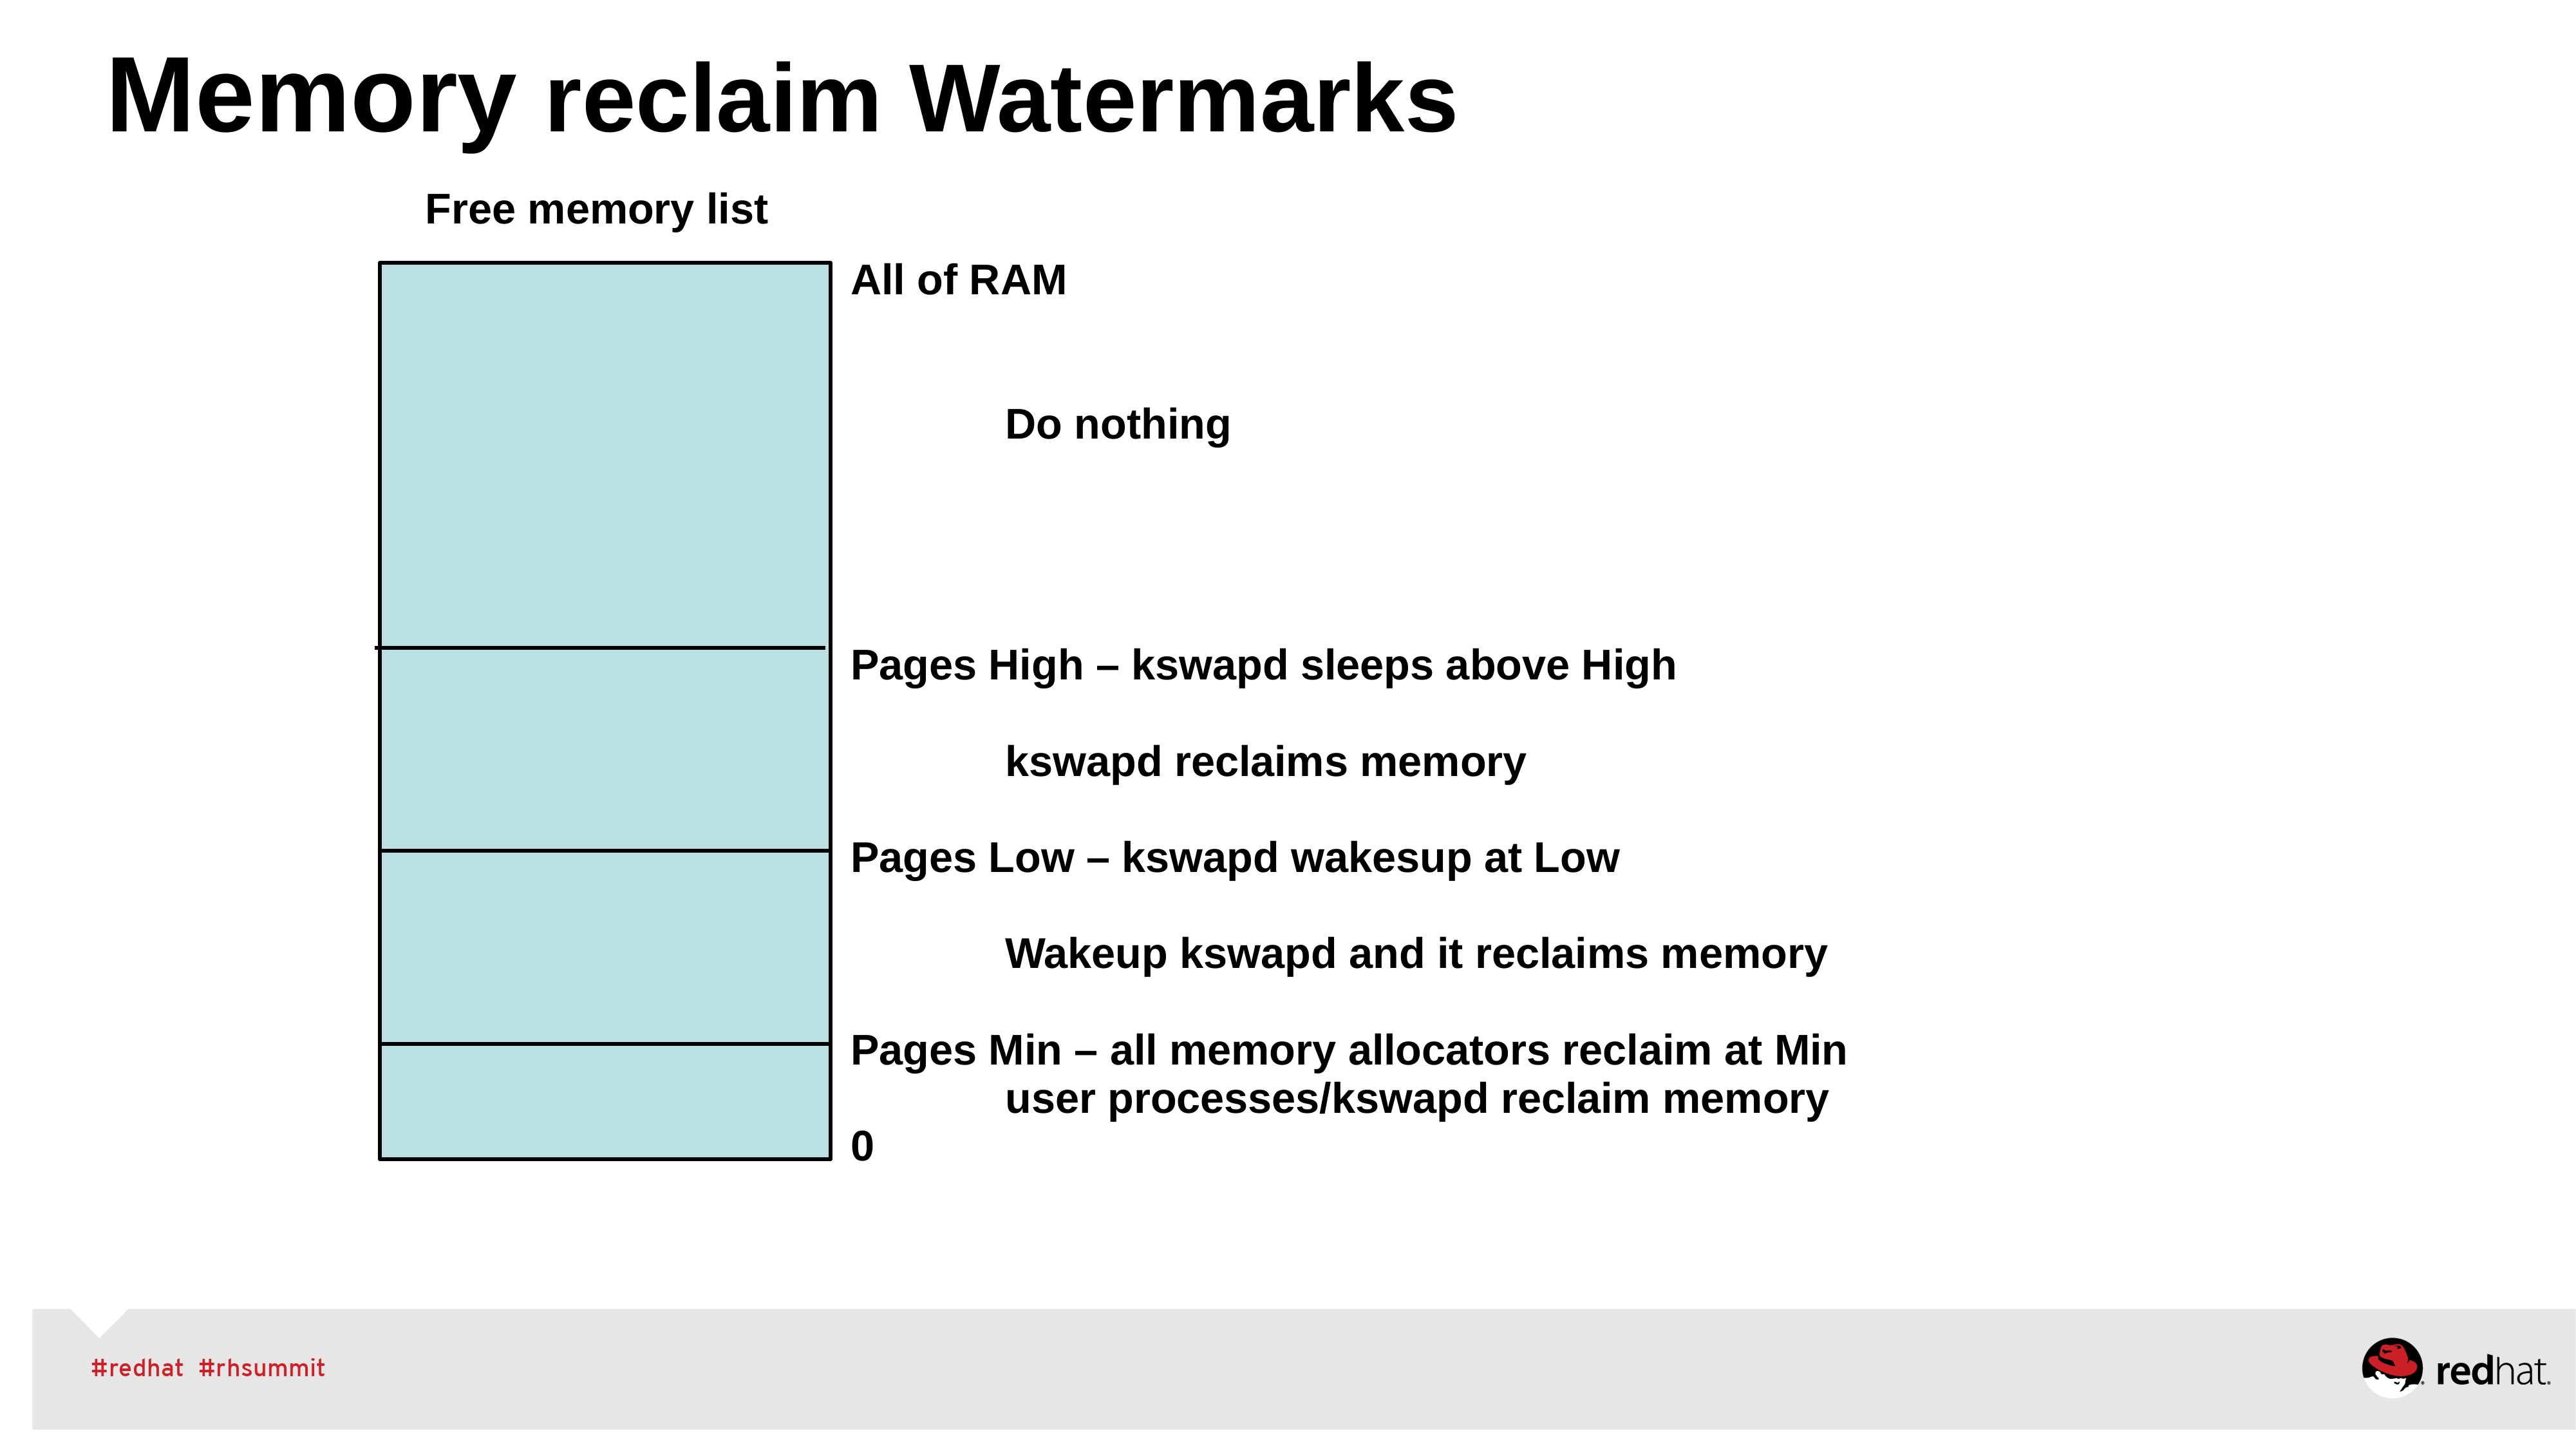

# Memory reclaim Watermarks
Free memory list
All of RAM
 Do nothing
Pages High – kswapd sleeps above High
 kswapd reclaims memory
Pages Low – kswapd wakesup at Low
 Wakeup kswapd and it reclaims memory
Pages Min – all memory allocators reclaim at Min
 user processes/kswapd reclaim memory
0